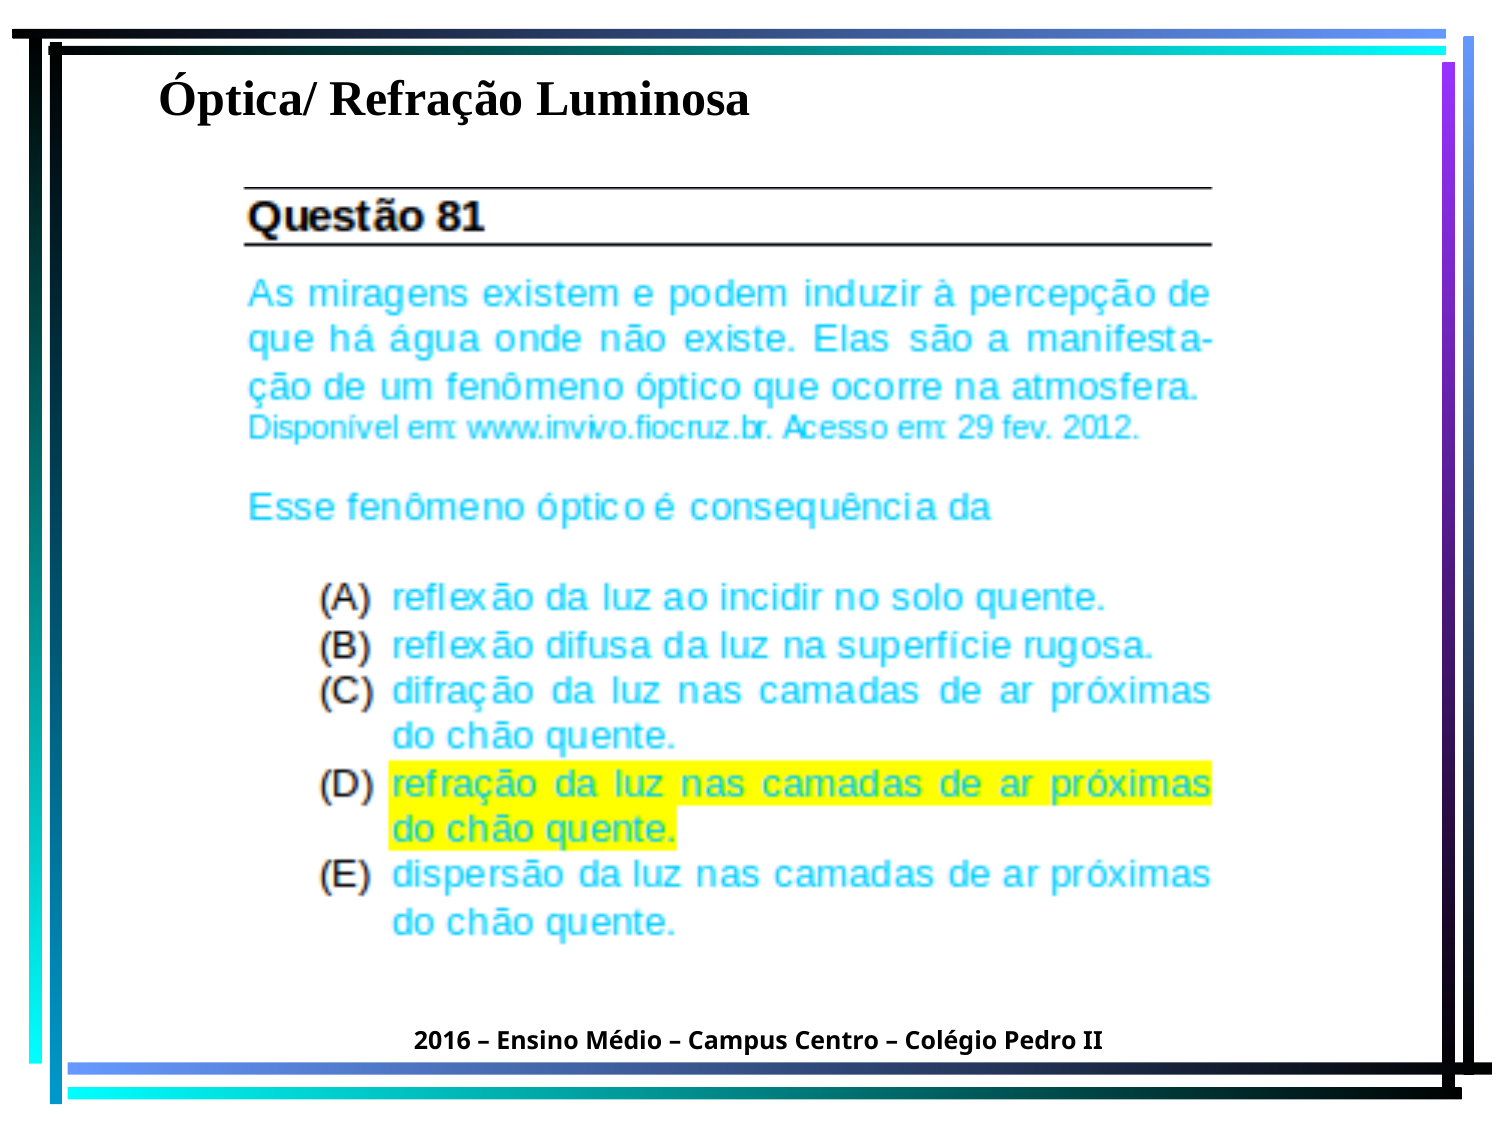

# Óptica/ Refração Luminosa
2016 – Ensino Médio – Campus Centro – Colégio Pedro II